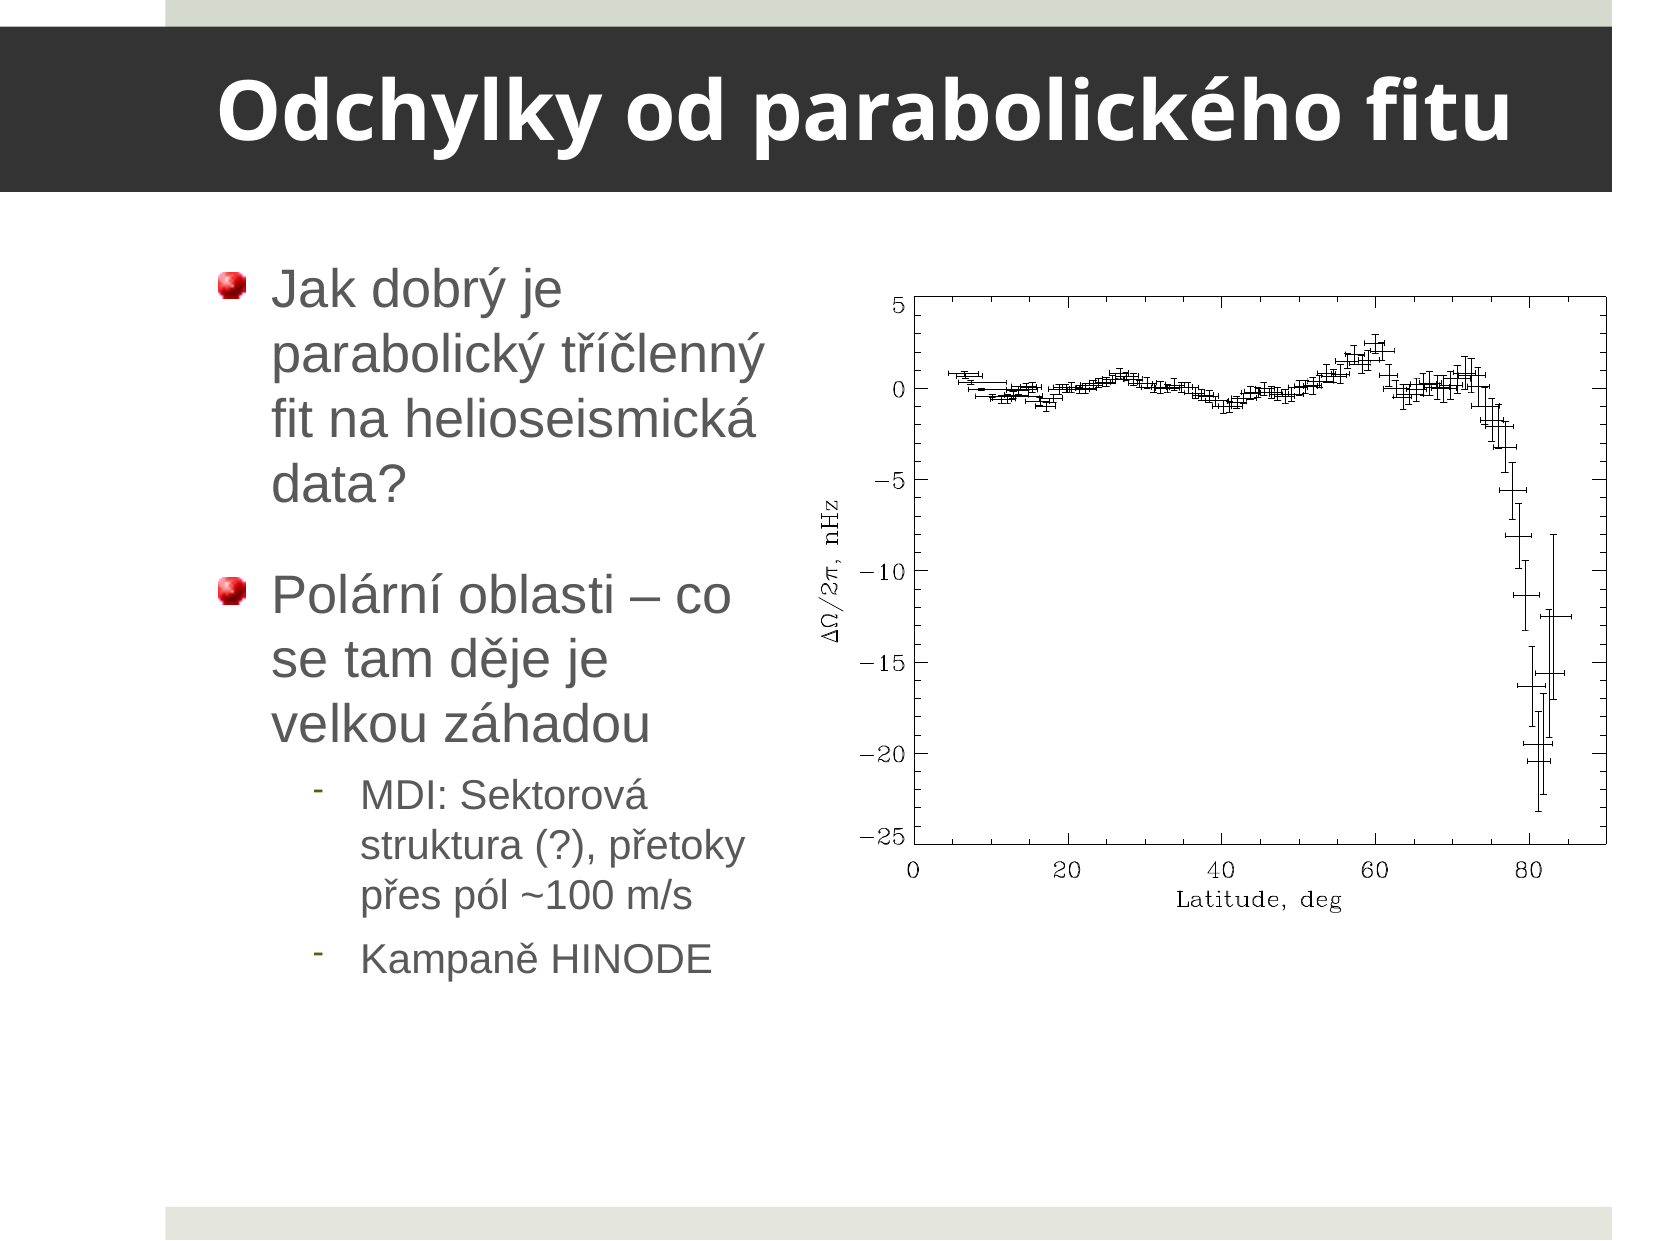

# Odchylky od parabolického fitu
Jak dobrý je parabolický tříčlenný fit na helioseismická data?
Polární oblasti – co se tam děje je velkou záhadou
MDI: Sektorová struktura (?), přetoky přes pól ~100 m/s
Kampaně HINODE